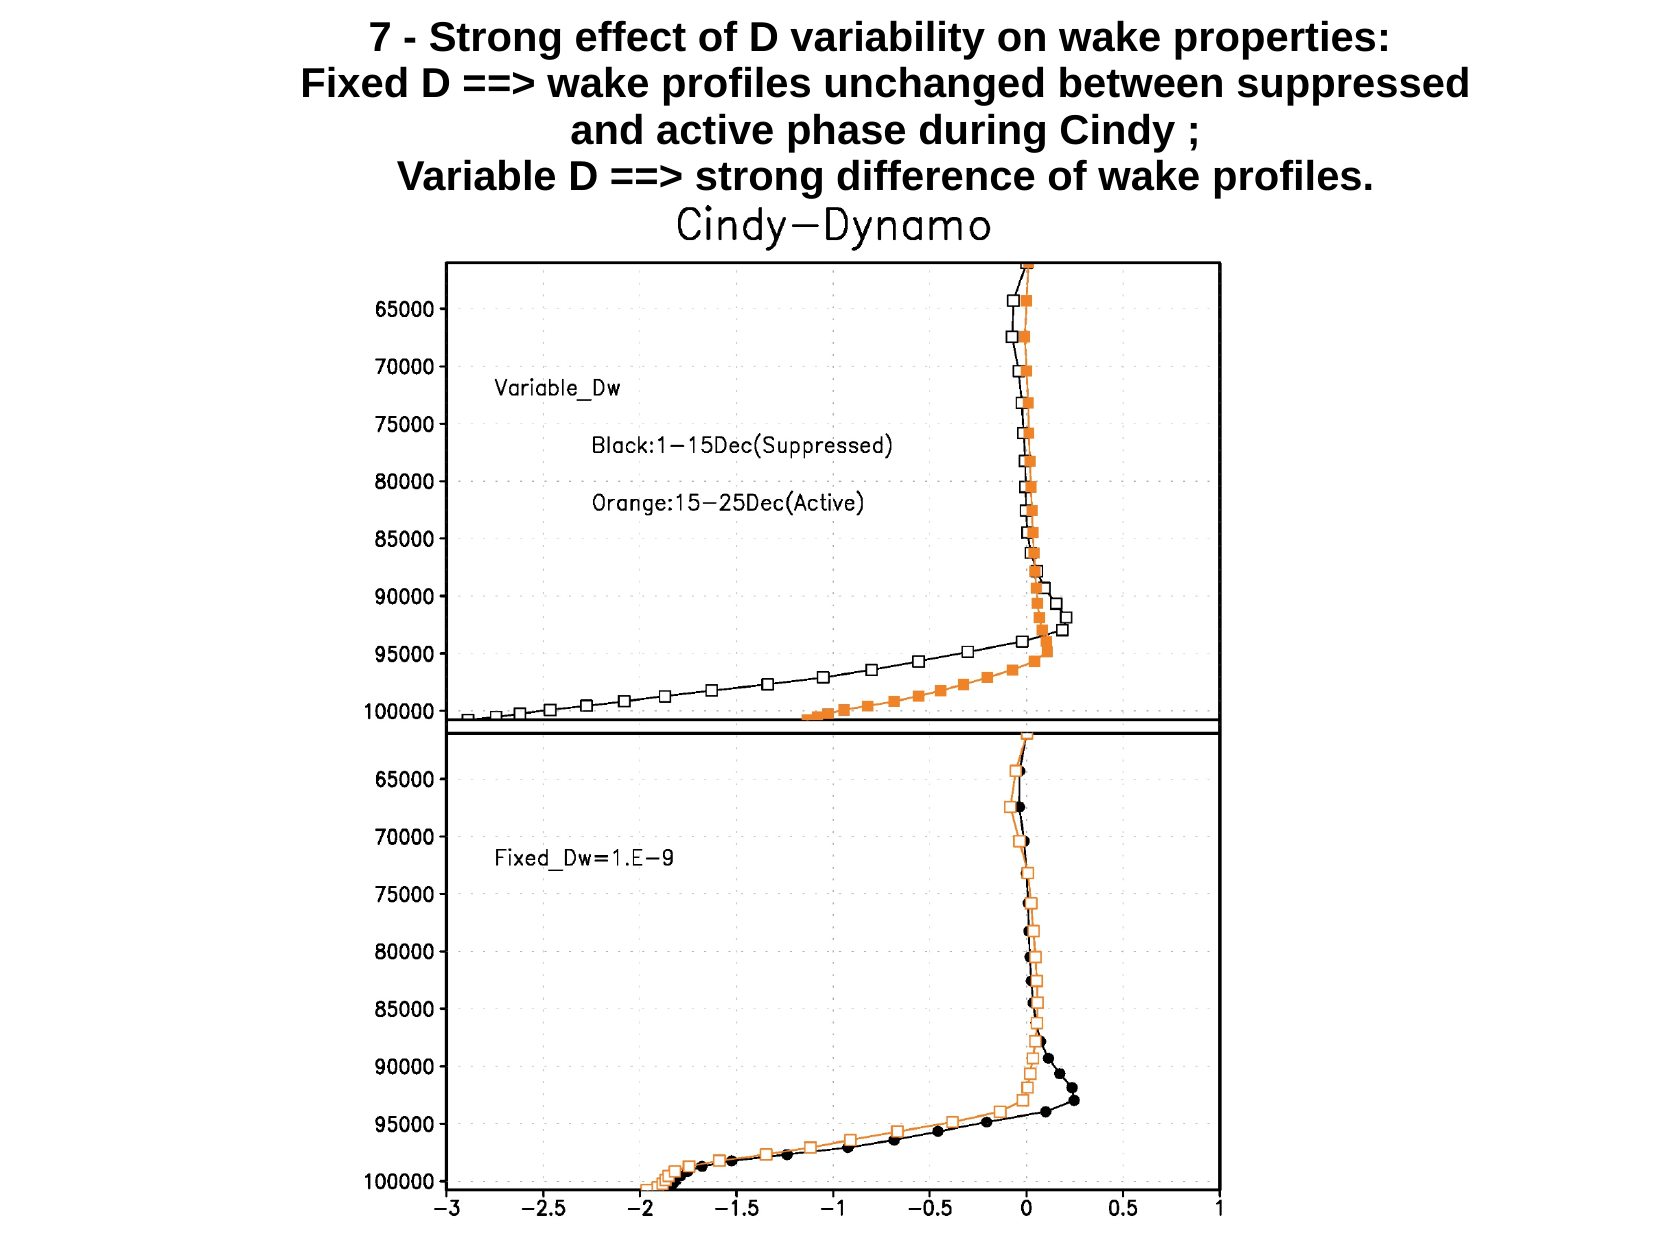

7 - Strong effect of D variability on wake properties:
Fixed D ==> wake profiles unchanged between suppressed
and active phase during Cindy ;
Variable D ==> strong difference of wake profiles.